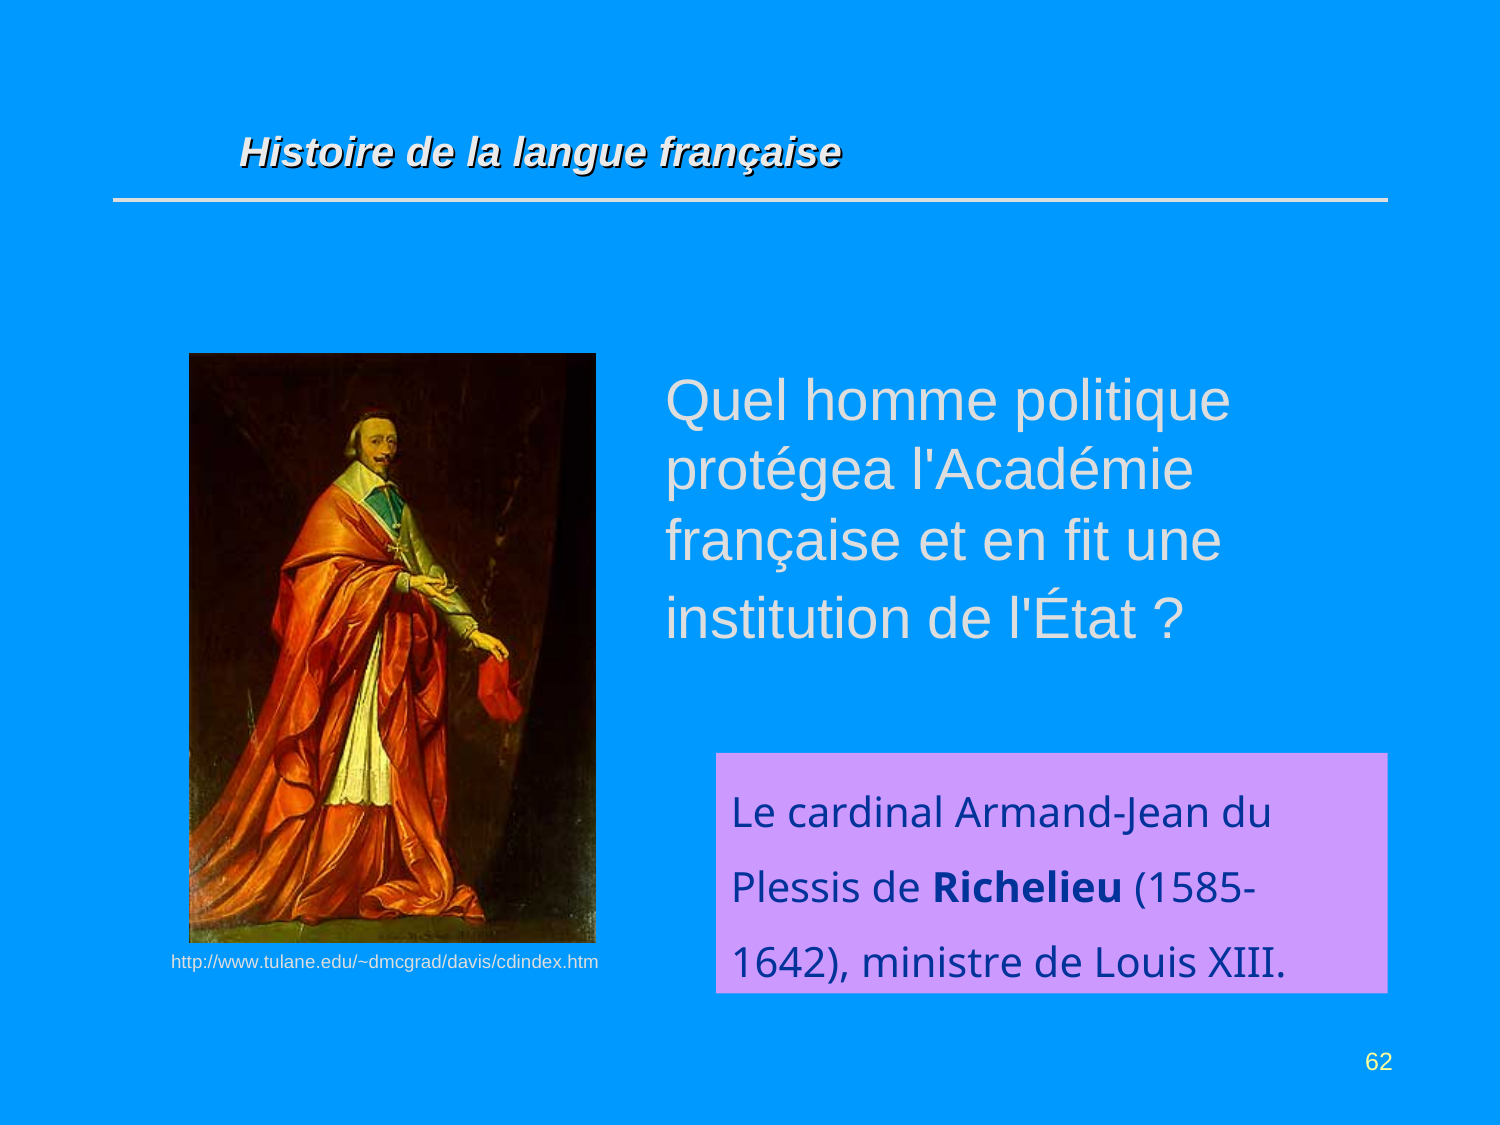

Histoire de la langue française
http://www.tulane.edu/~dmcgrad/davis/cdindex.htm
Quel homme politique protégea l'Académie française et en fit une institution de l'État ?
Le cardinal Armand-Jean du Plessis de Richelieu (1585-1642), ministre de Louis XIII.
62